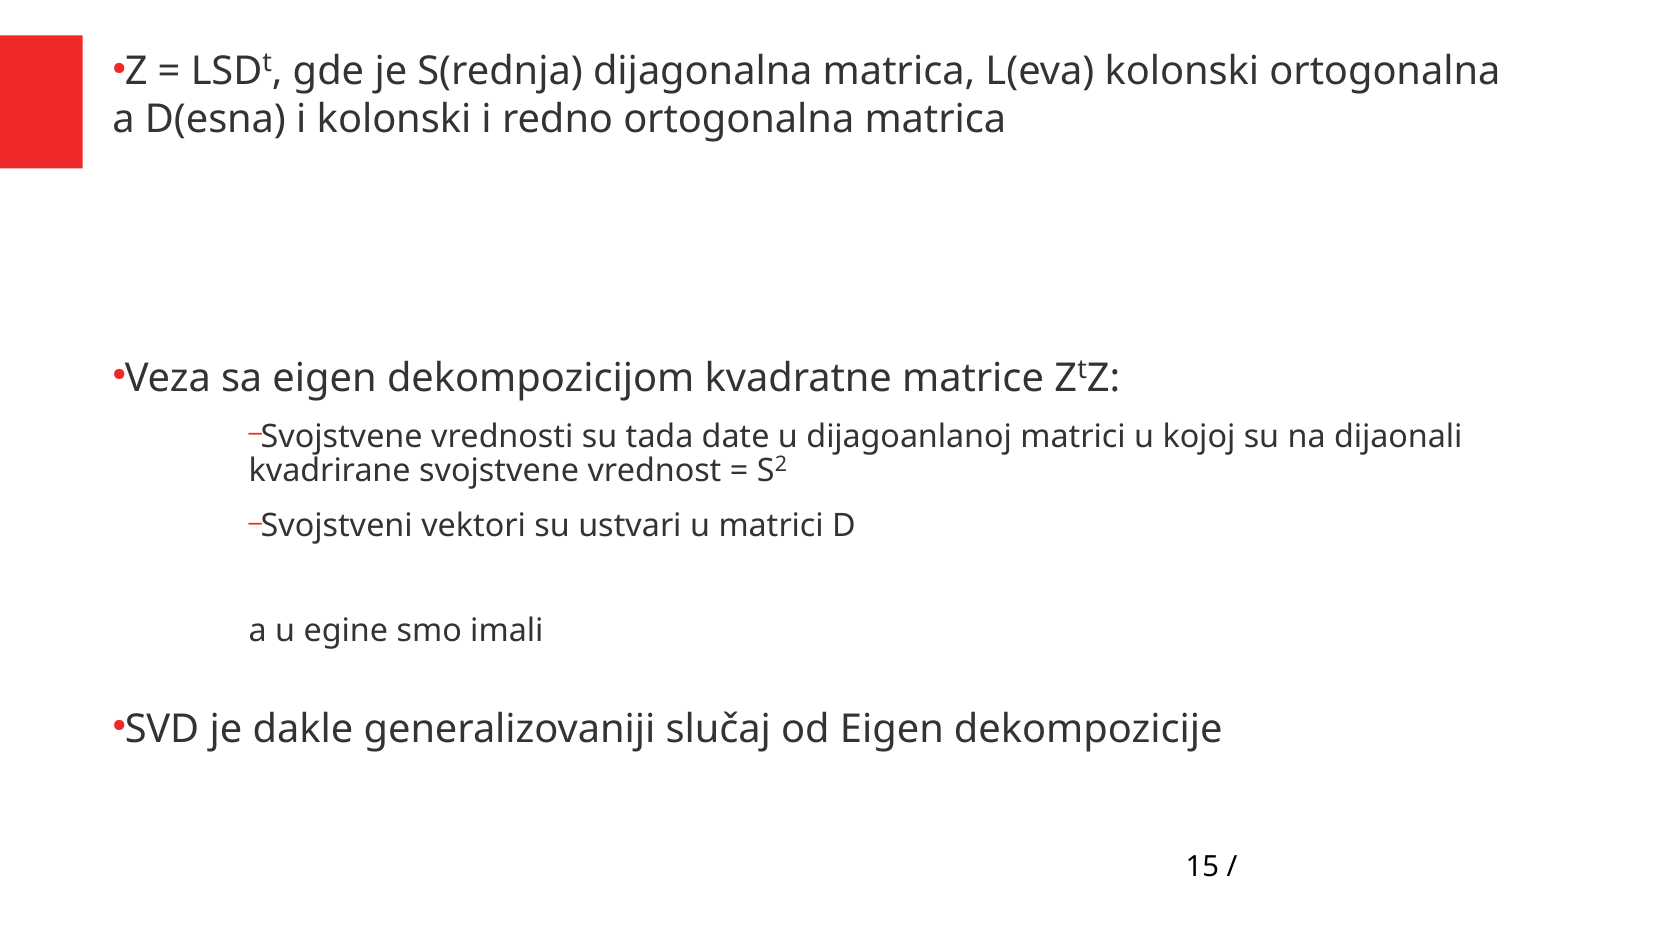

# Z = LSDt, gde je S(rednja) dijagonalna matrica, L(eva) kolonski ortogonalna a D(esna) i kolonski i redno ortogonalna matrica
Veza sa eigen dekompozicijom kvadratne matrice ZtZ:
Svojstvene vrednosti su tada date u dijagoanlanoj matrici u kojoj su na dijaonali kvadrirane svojstvene vrednost = S2
Svojstveni vektori su ustvari u matrici D
a u egine smo imali
SVD je dakle generalizovaniji slučaj od Eigen dekompozicije